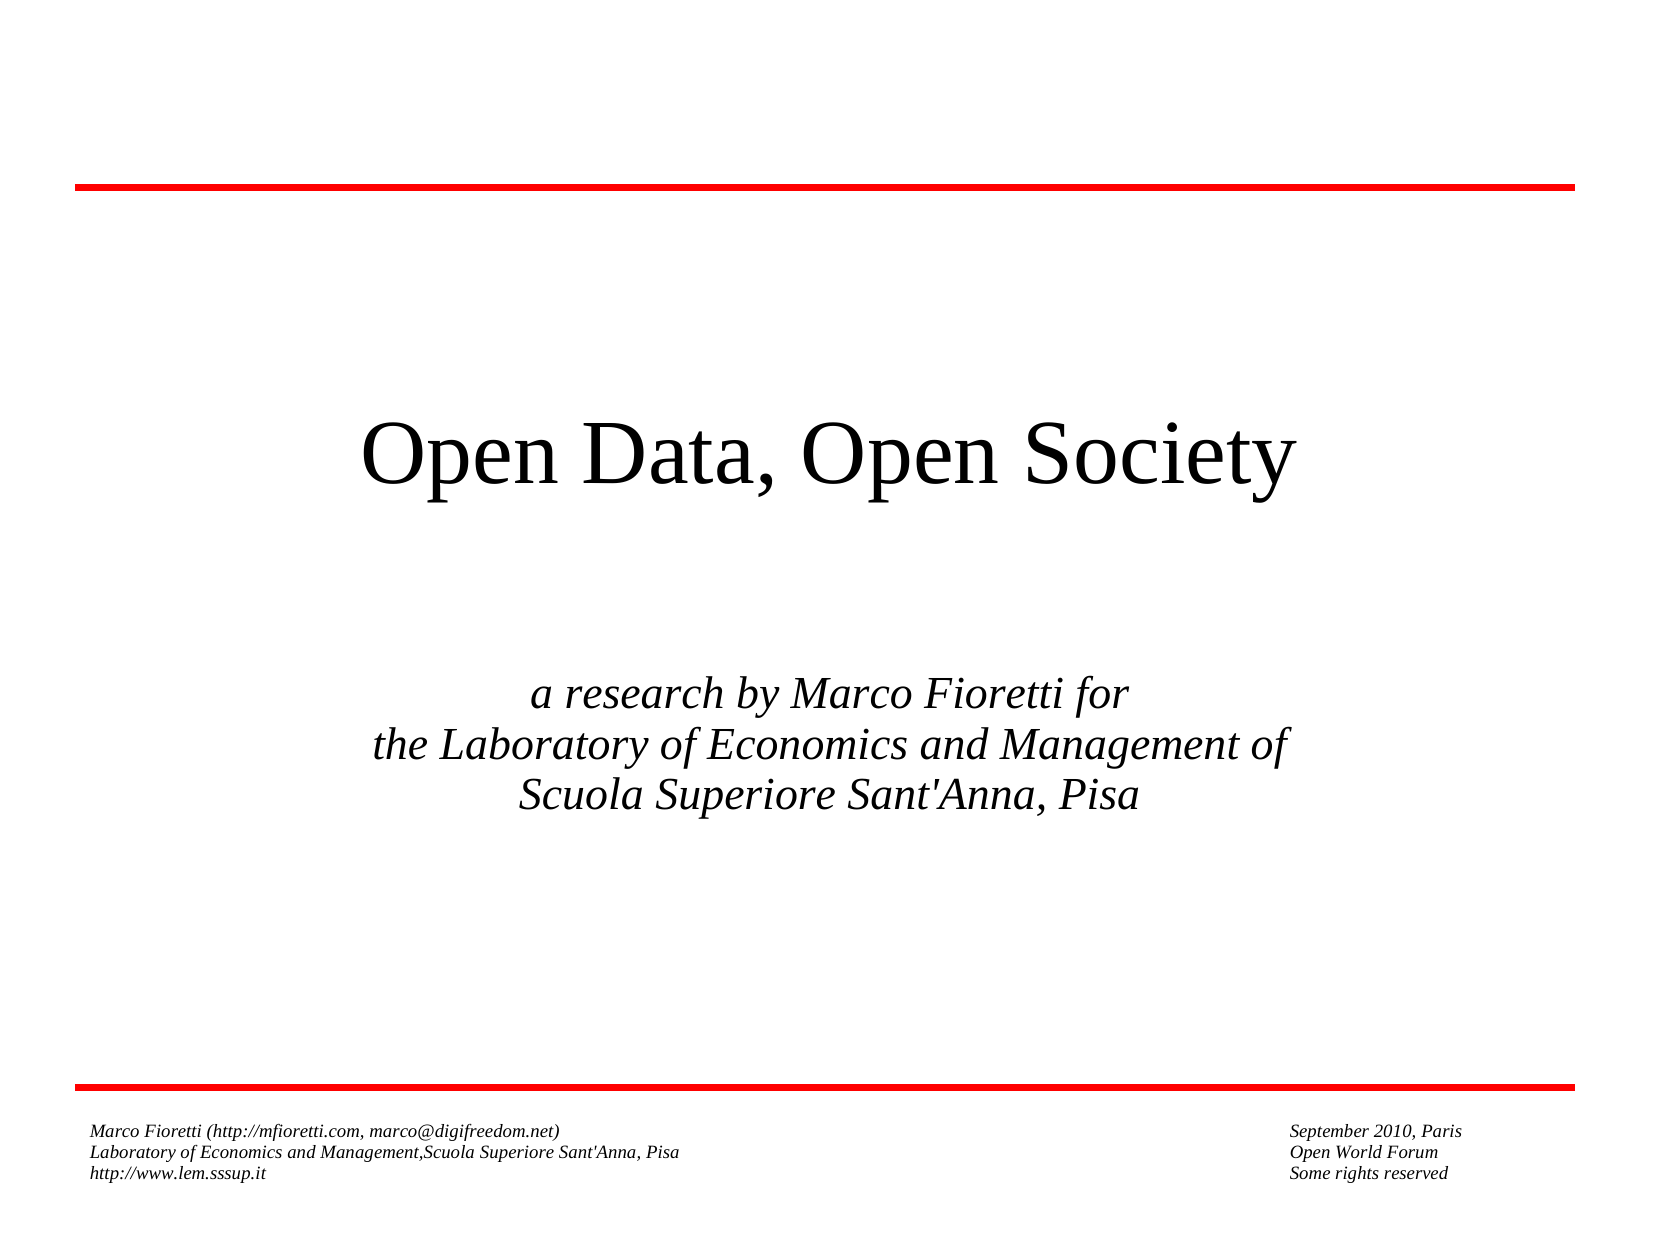

#
Open Data, Open Society
a research by Marco Fioretti for
the Laboratory of Economics and Management of
Scuola Superiore Sant'Anna, Pisa
Marco Fioretti (http://mfioretti.com, marco@digifreedom.net) 							September 2010, Paris
Laboratory of Economics and Management,Scuola Superiore Sant'Anna, Pisa									Open World Forum
http://www.lem.sssup.it														Some rights reserved